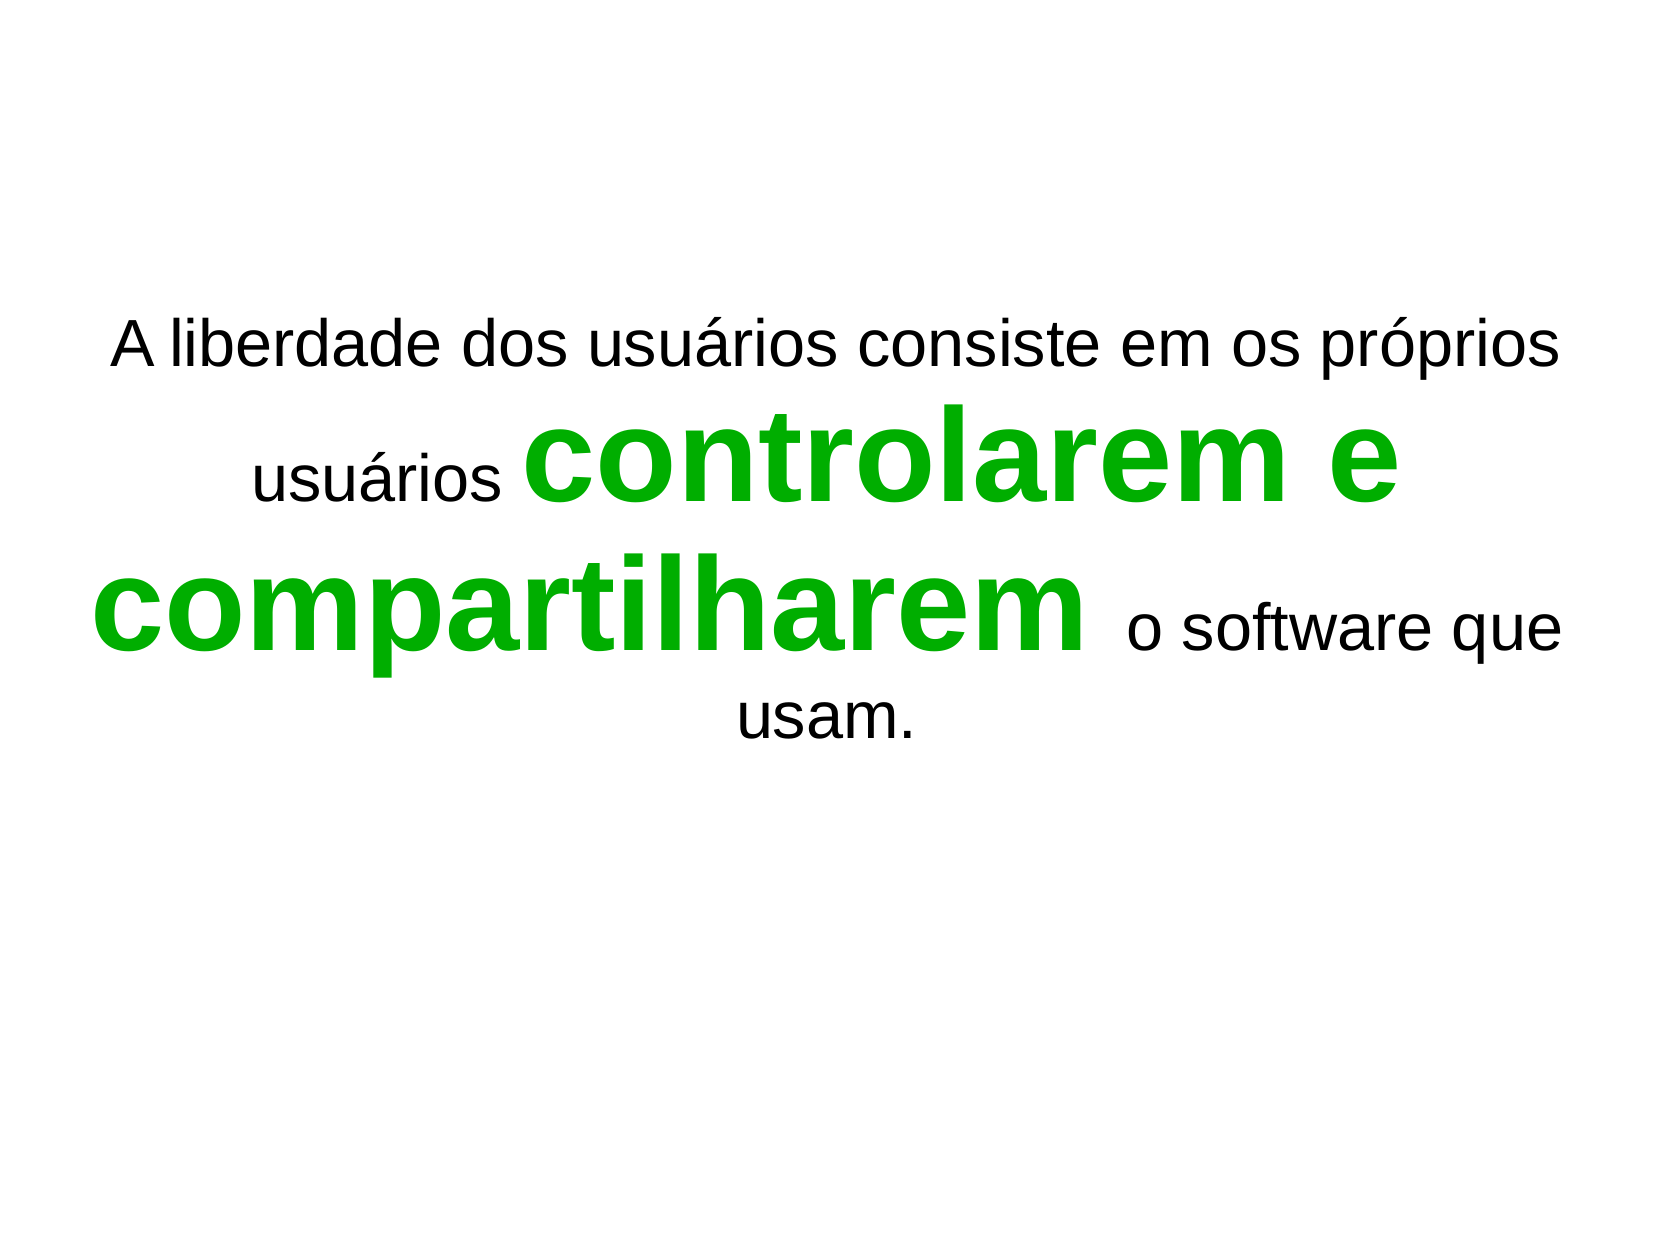

# A liberdade dos usuários consiste em os próprios usuários controlarem e compartilharem o software que usam.